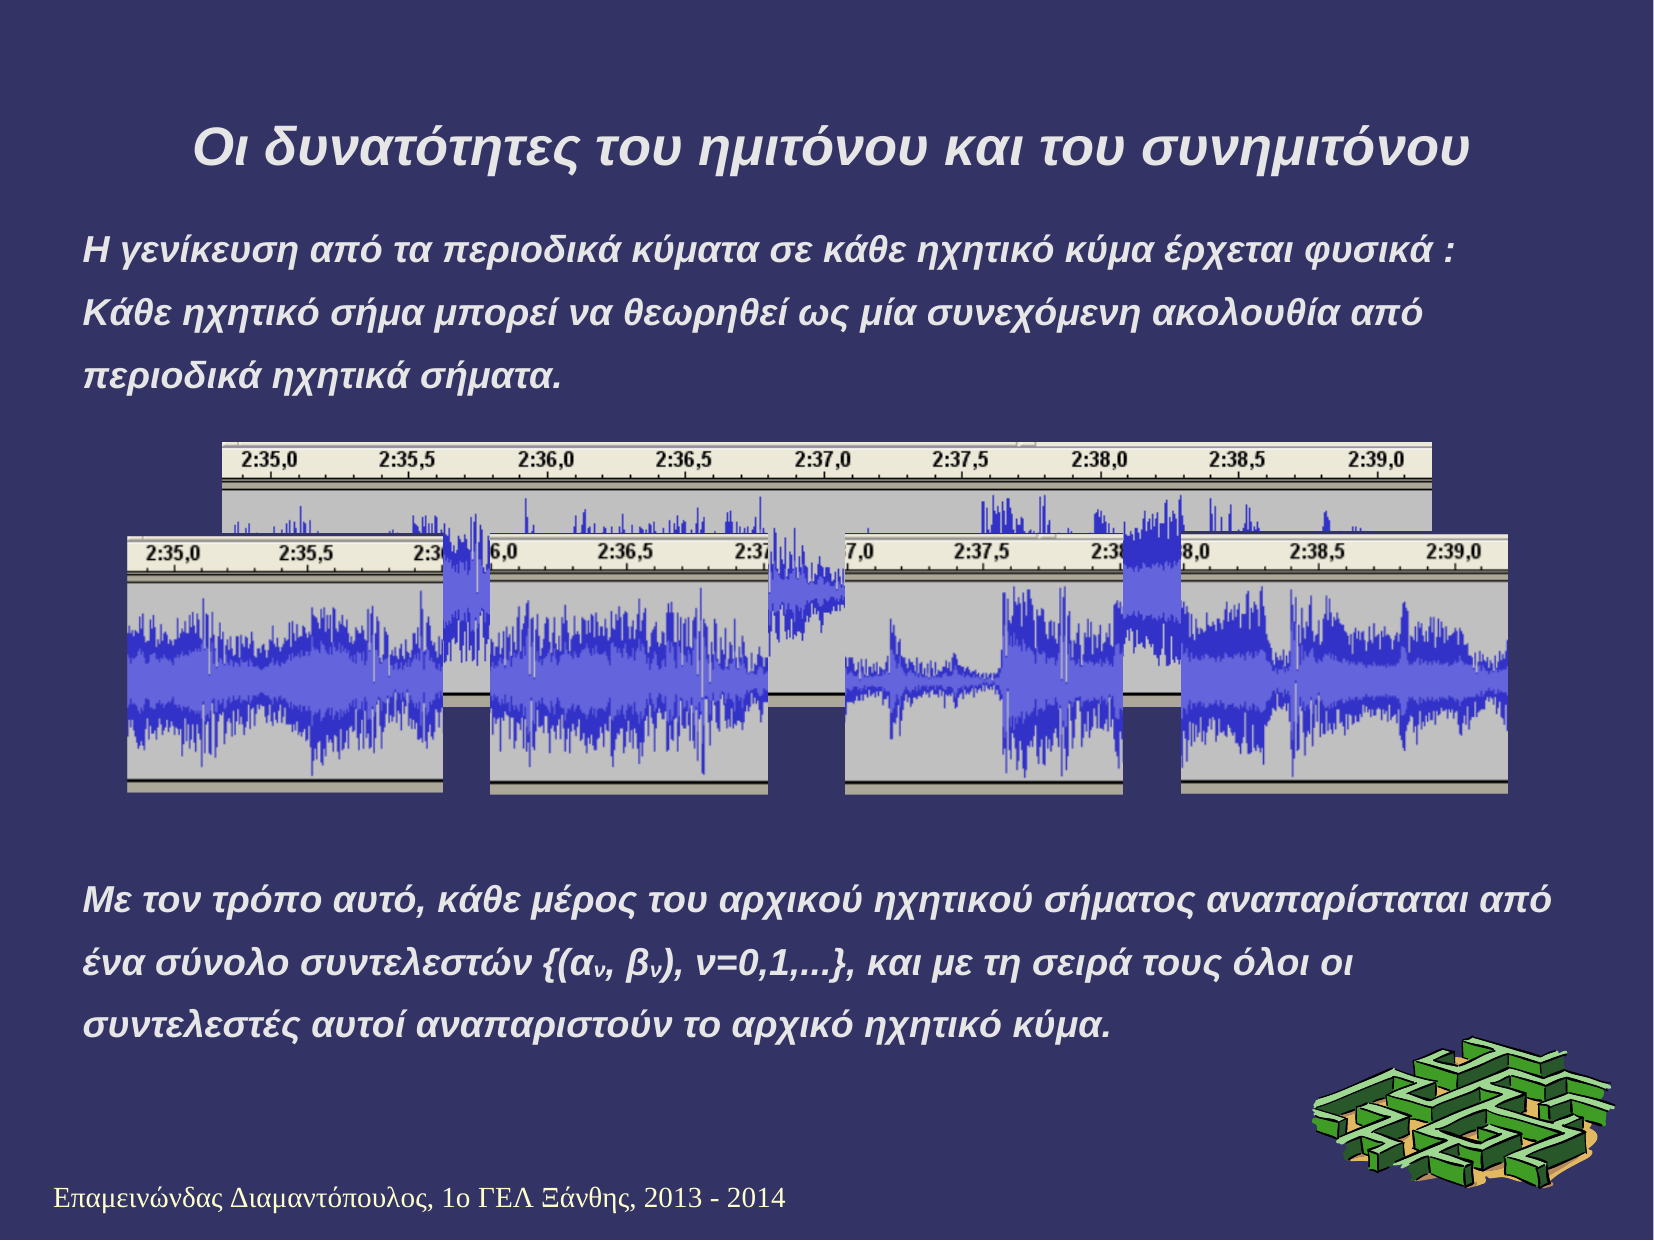

Οι δυνατότητες του ημιτόνου και του συνημιτόνου
# Η γενίκευση από τα περιοδικά κύματα σε κάθε ηχητικό κύμα έρχεται φυσικά : Κάθε ηχητικό σήμα μπορεί να θεωρηθεί ως μία συνεχόμενη ακολουθία από περιοδικά ηχητικά σήματα.
Με τον τρόπο αυτό, κάθε μέρος του αρχικού ηχητικού σήματος αναπαρίσταται από ένα σύνολο συντελεστών {(αν, βν), ν=0,1,...}, και με τη σειρά τους όλοι οι συντελεστές αυτοί αναπαριστούν το αρχικό ηχητικό κύμα.